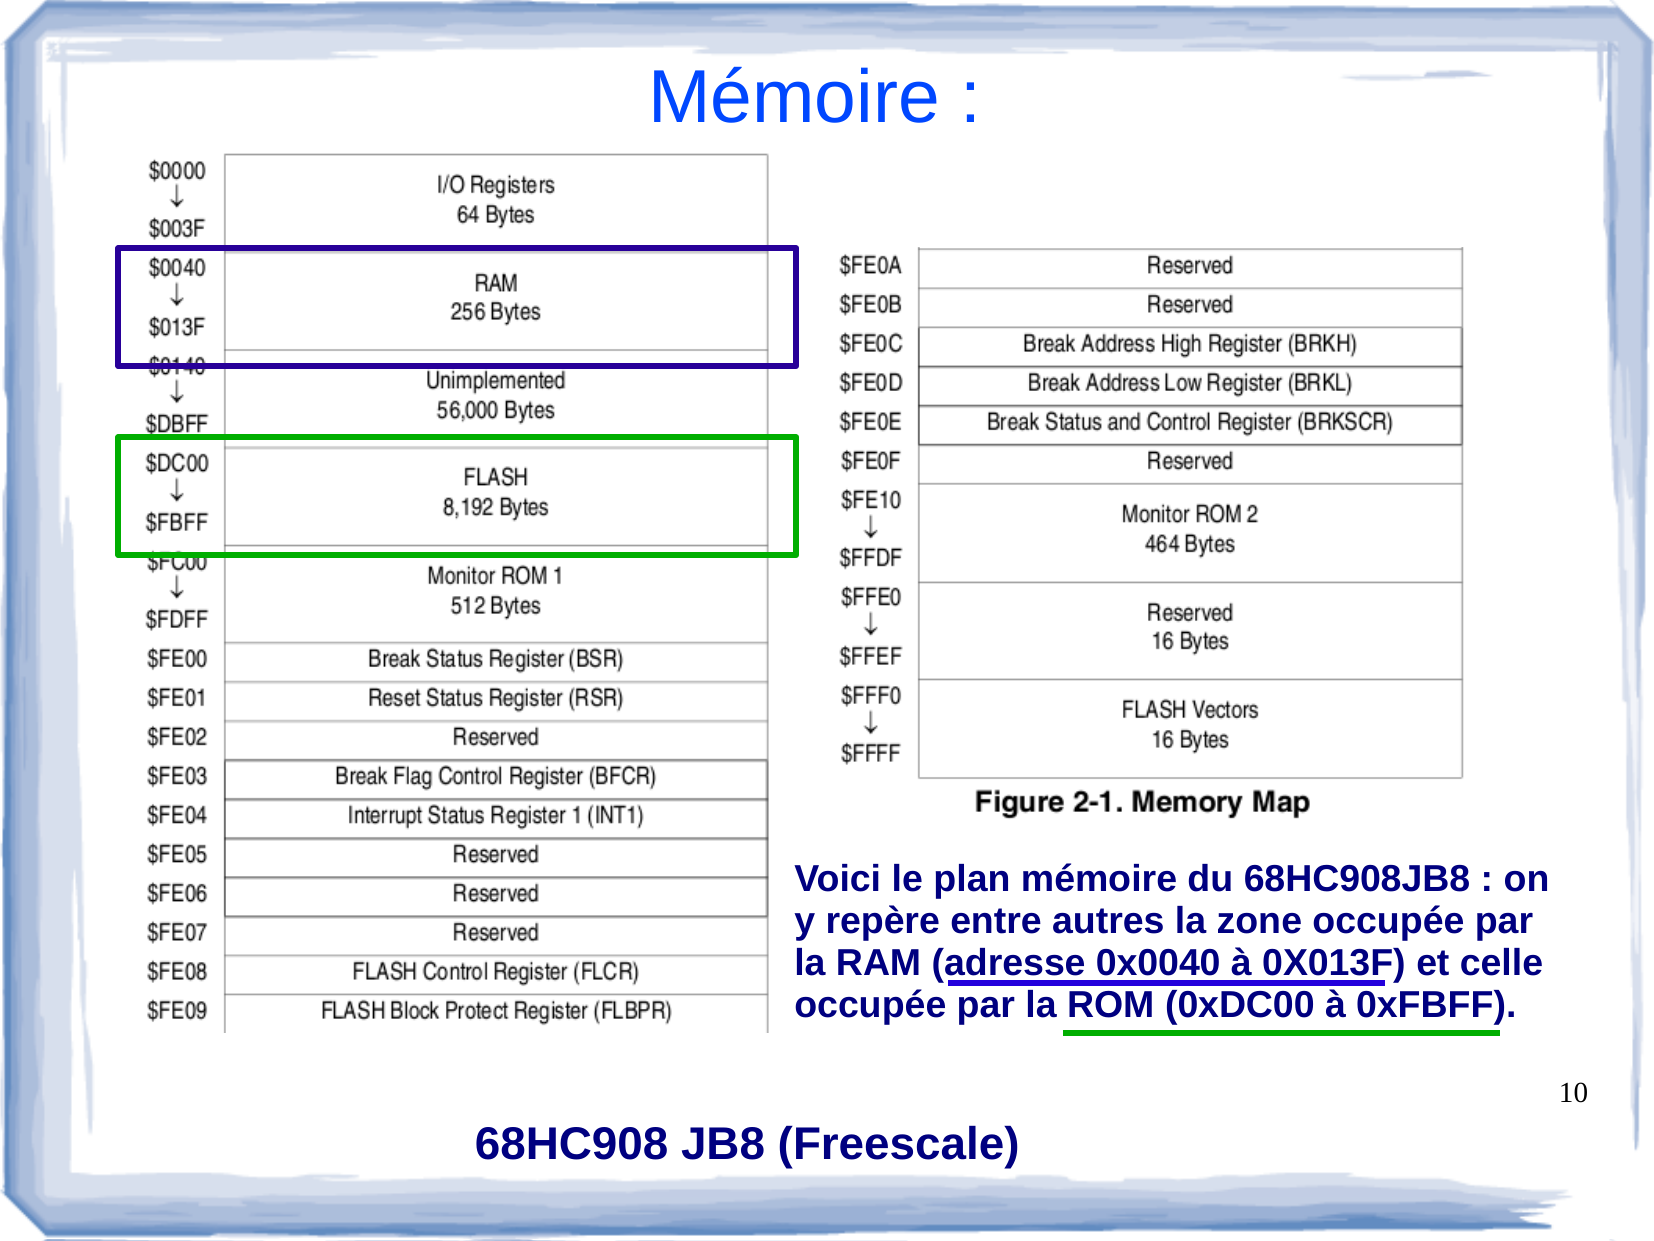

Mémoire :
Voici le plan mémoire du 68HC908JB8 : on y repère entre autres la zone occupée par la RAM (adresse 0x0040 à 0X013F) et celle occupée par la ROM (0xDC00 à 0xFBFF).
10
 68HC908 JB8 (Freescale)